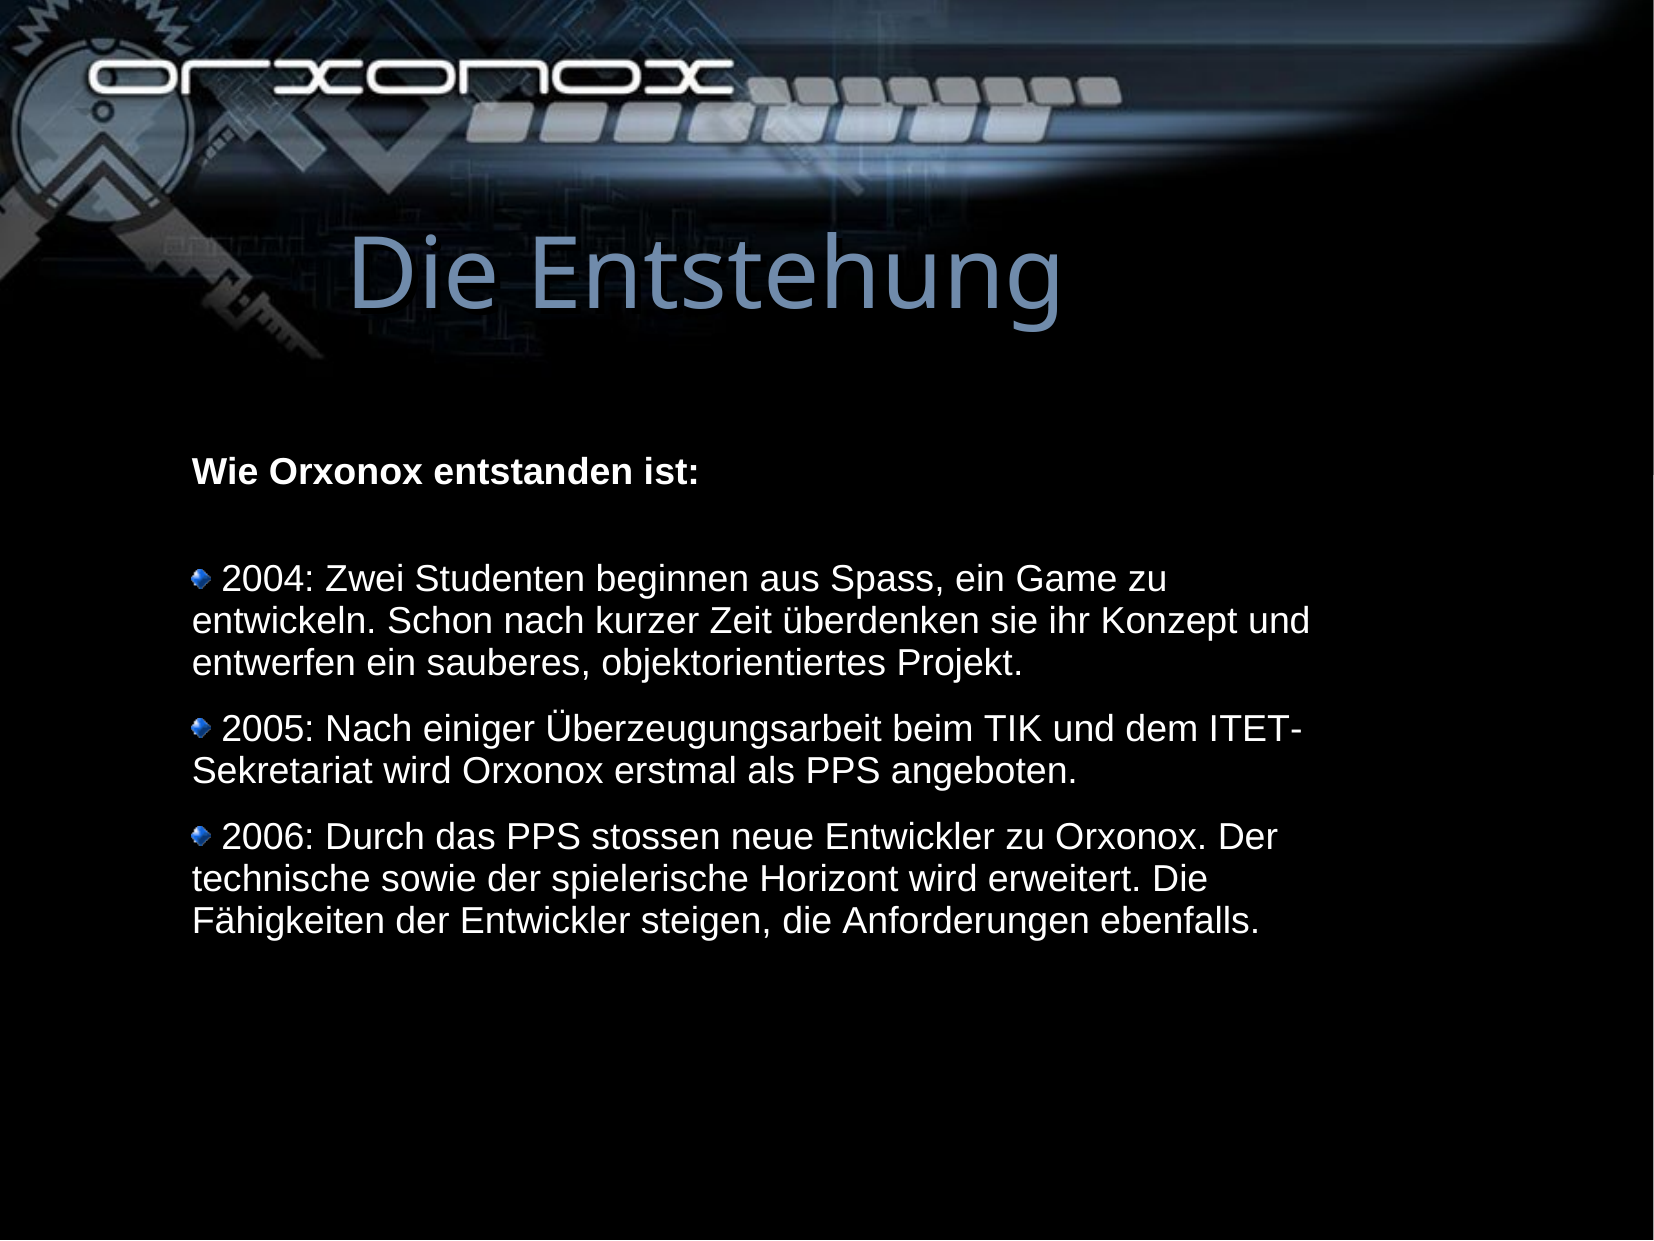

Die Entstehung
Wie Orxonox entstanden ist:
 2004: Zwei Studenten beginnen aus Spass, ein Game zu entwickeln. Schon nach kurzer Zeit überdenken sie ihr Konzept und entwerfen ein sauberes, objektorientiertes Projekt.
 2005: Nach einiger Überzeugungsarbeit beim TIK und dem ITET-Sekretariat wird Orxonox erstmal als PPS angeboten.
 2006: Durch das PPS stossen neue Entwickler zu Orxonox. Der technische sowie der spielerische Horizont wird erweitert. Die Fähigkeiten der Entwickler steigen, die Anforderungen ebenfalls.